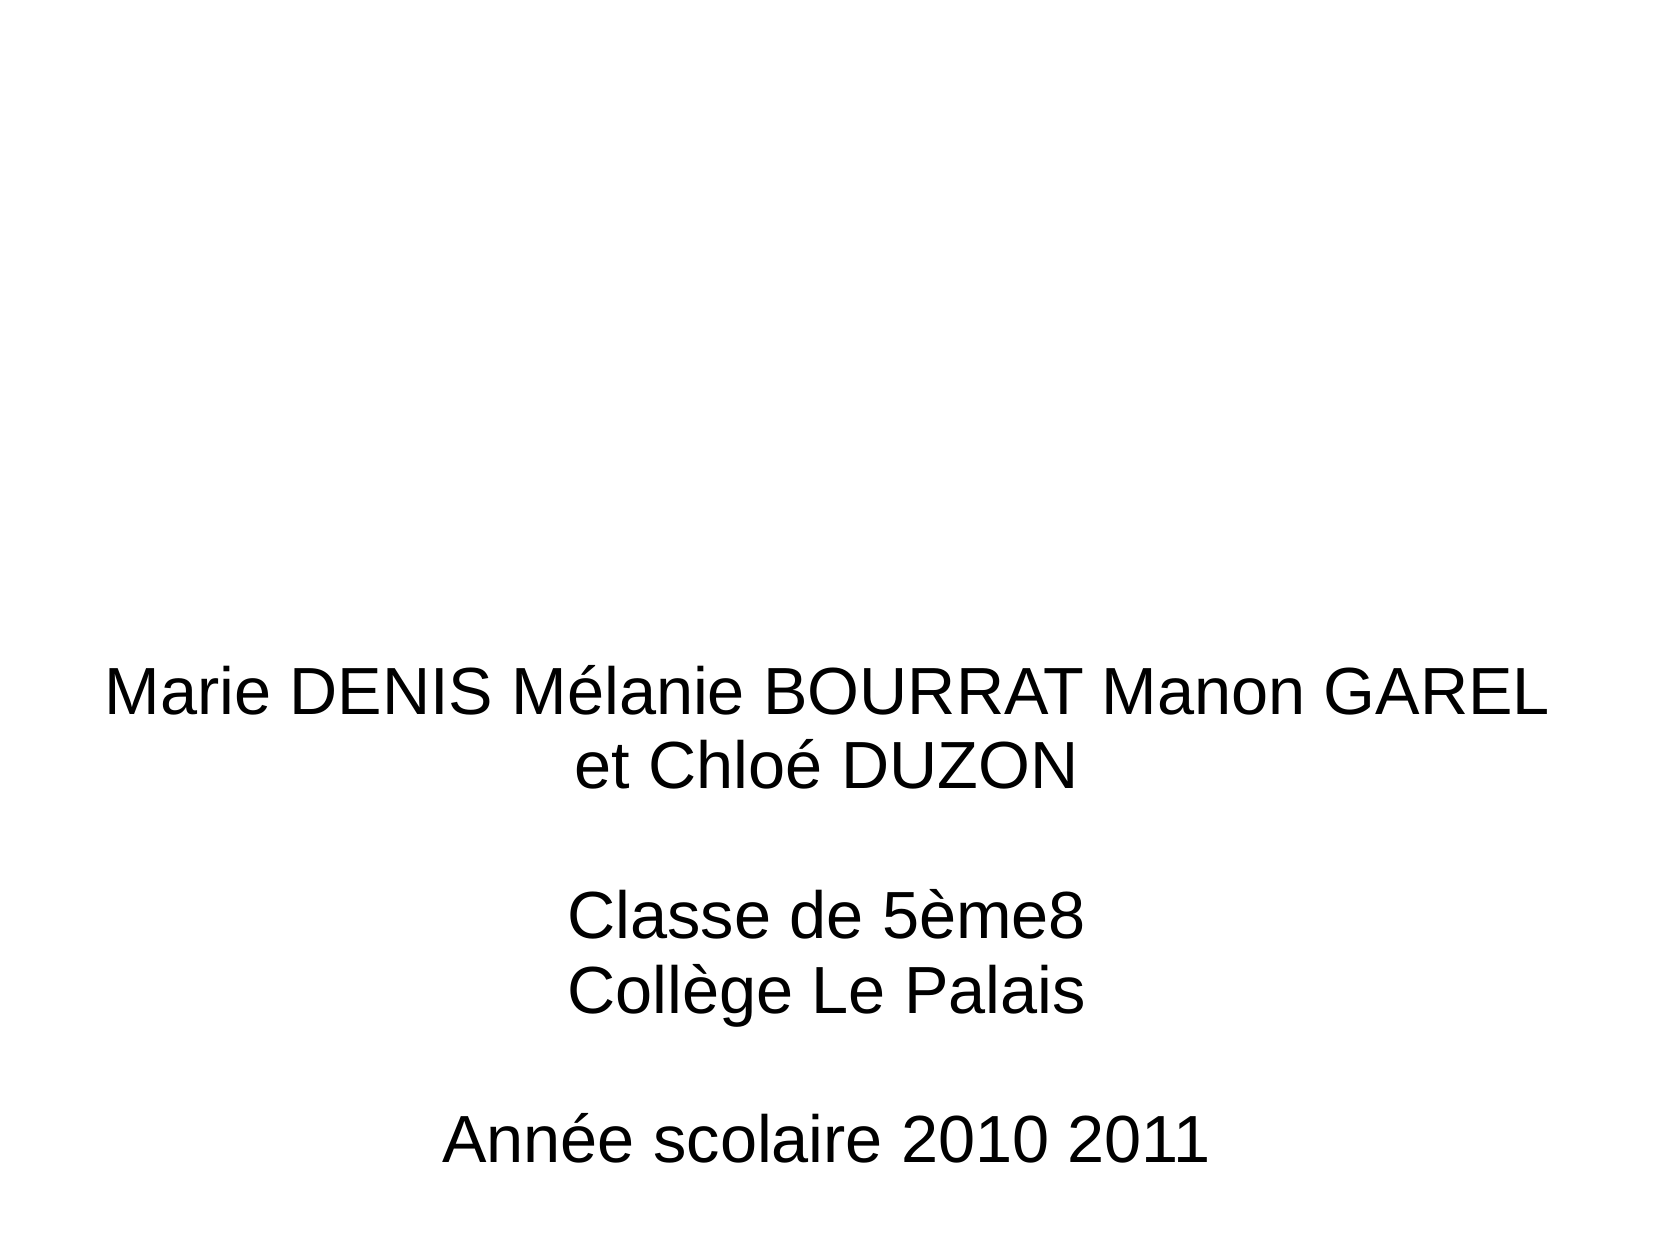

# Marie DENIS Mélanie BOURRAT Manon GAREL et Chloé DUZON
Classe de 5ème8
Collège Le Palais
Année scolaire 2010 2011